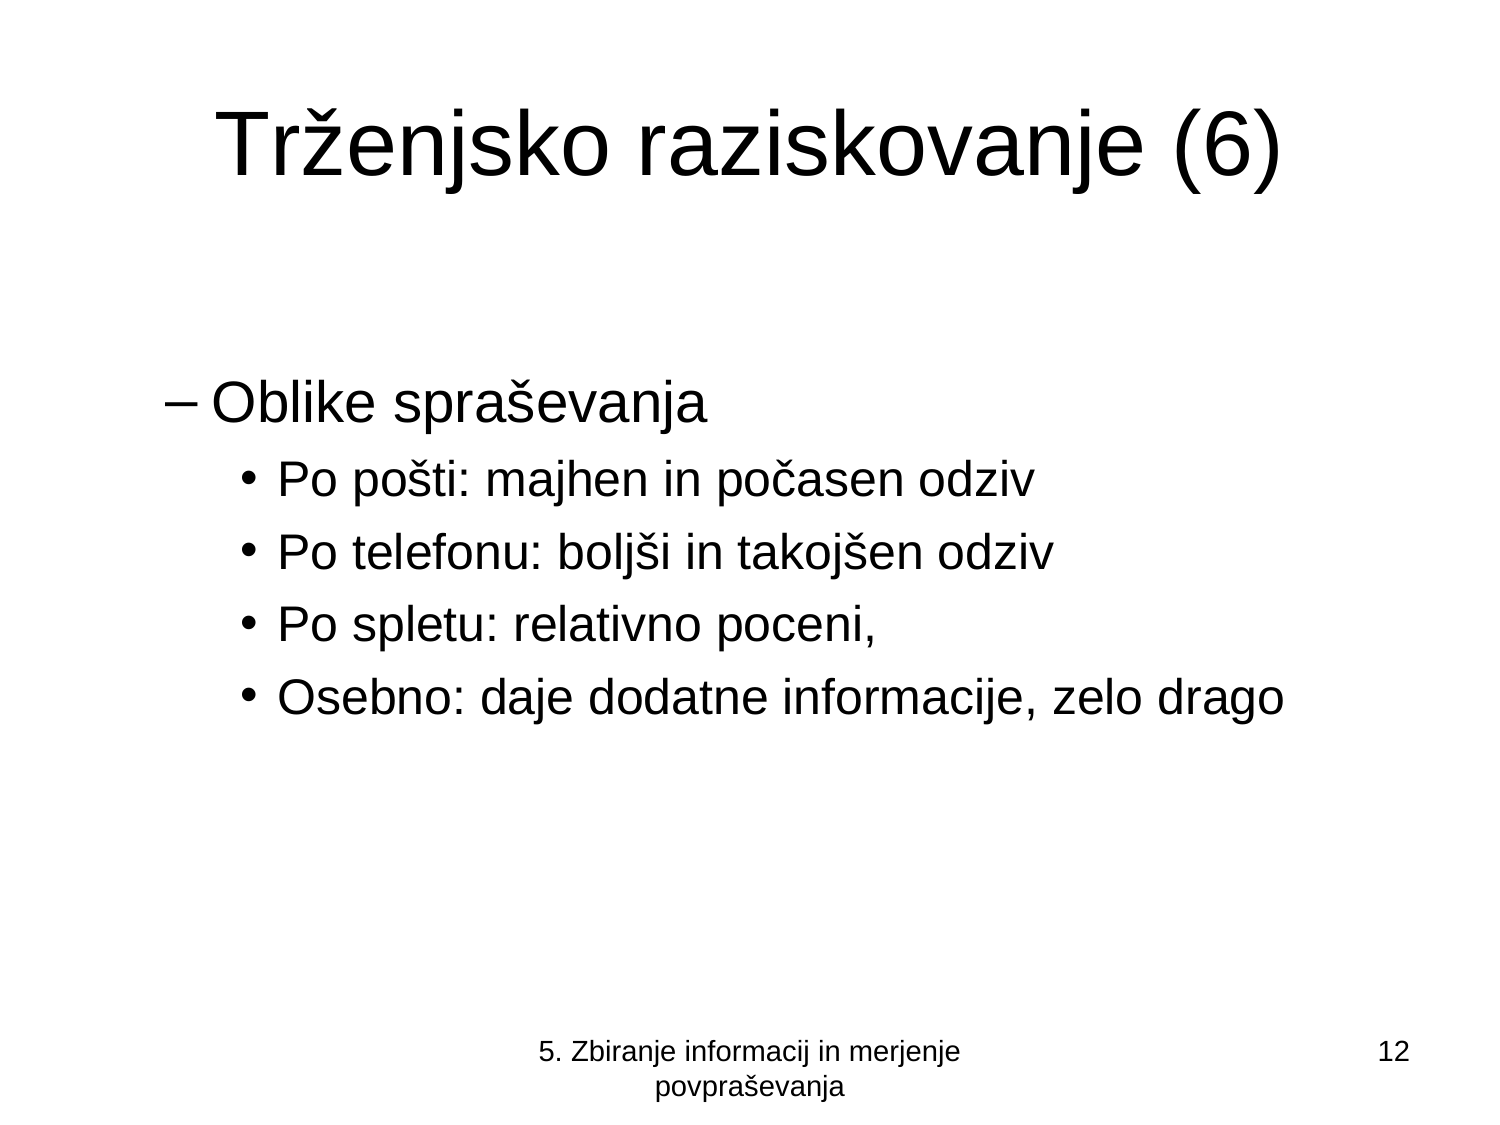

# Trženjsko raziskovanje (6)
Oblike spraševanja
Po pošti: majhen in počasen odziv
Po telefonu: boljši in takojšen odziv
Po spletu: relativno poceni,
Osebno: daje dodatne informacije, zelo drago
5. Zbiranje informacij in merjenje povpraševanja